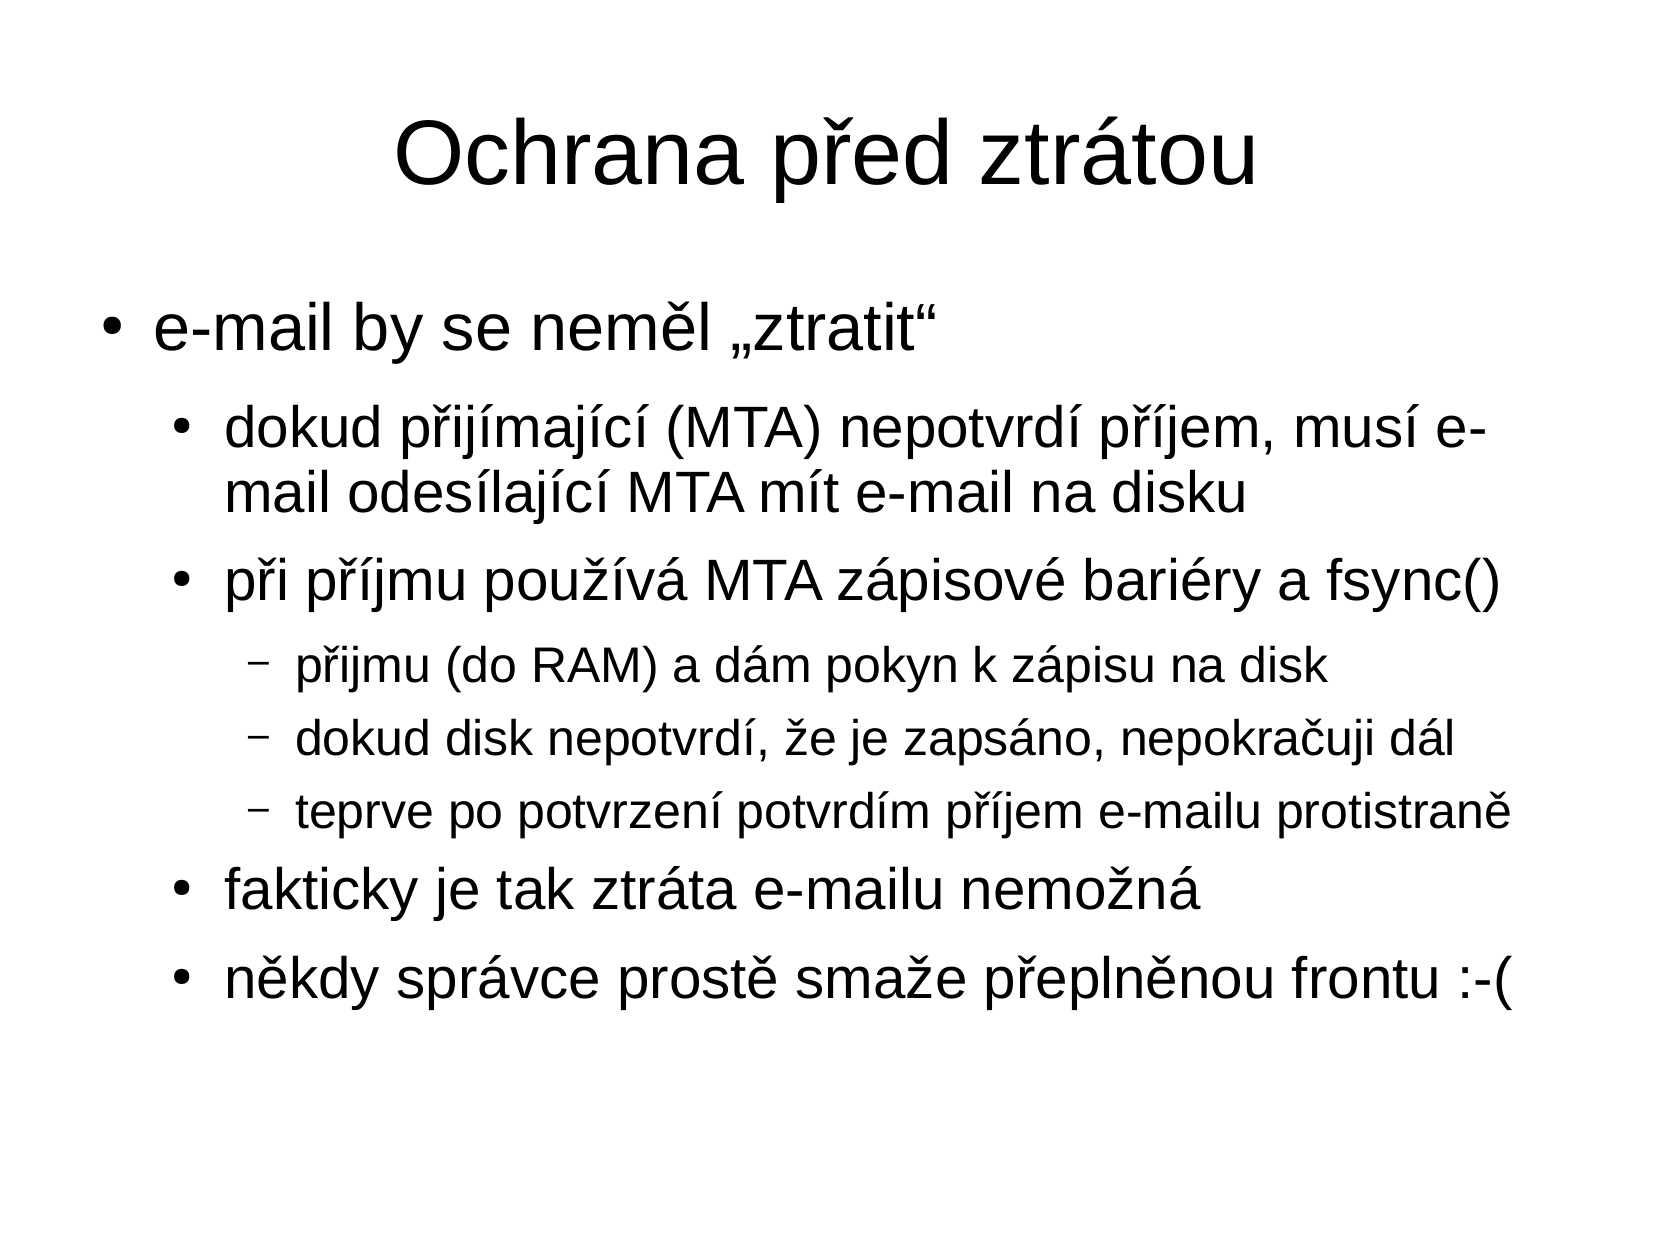

# Ochrana před ztrátou
e-mail by se neměl „ztratit“
dokud přijímající (MTA) nepotvrdí příjem, musí e-mail odesílající MTA mít e-mail na disku
při příjmu používá MTA zápisové bariéry a fsync()
přijmu (do RAM) a dám pokyn k zápisu na disk
dokud disk nepotvrdí, že je zapsáno, nepokračuji dál
teprve po potvrzení potvrdím příjem e-mailu protistraně
fakticky je tak ztráta e-mailu nemožná
někdy správce prostě smaže přeplněnou frontu :-(